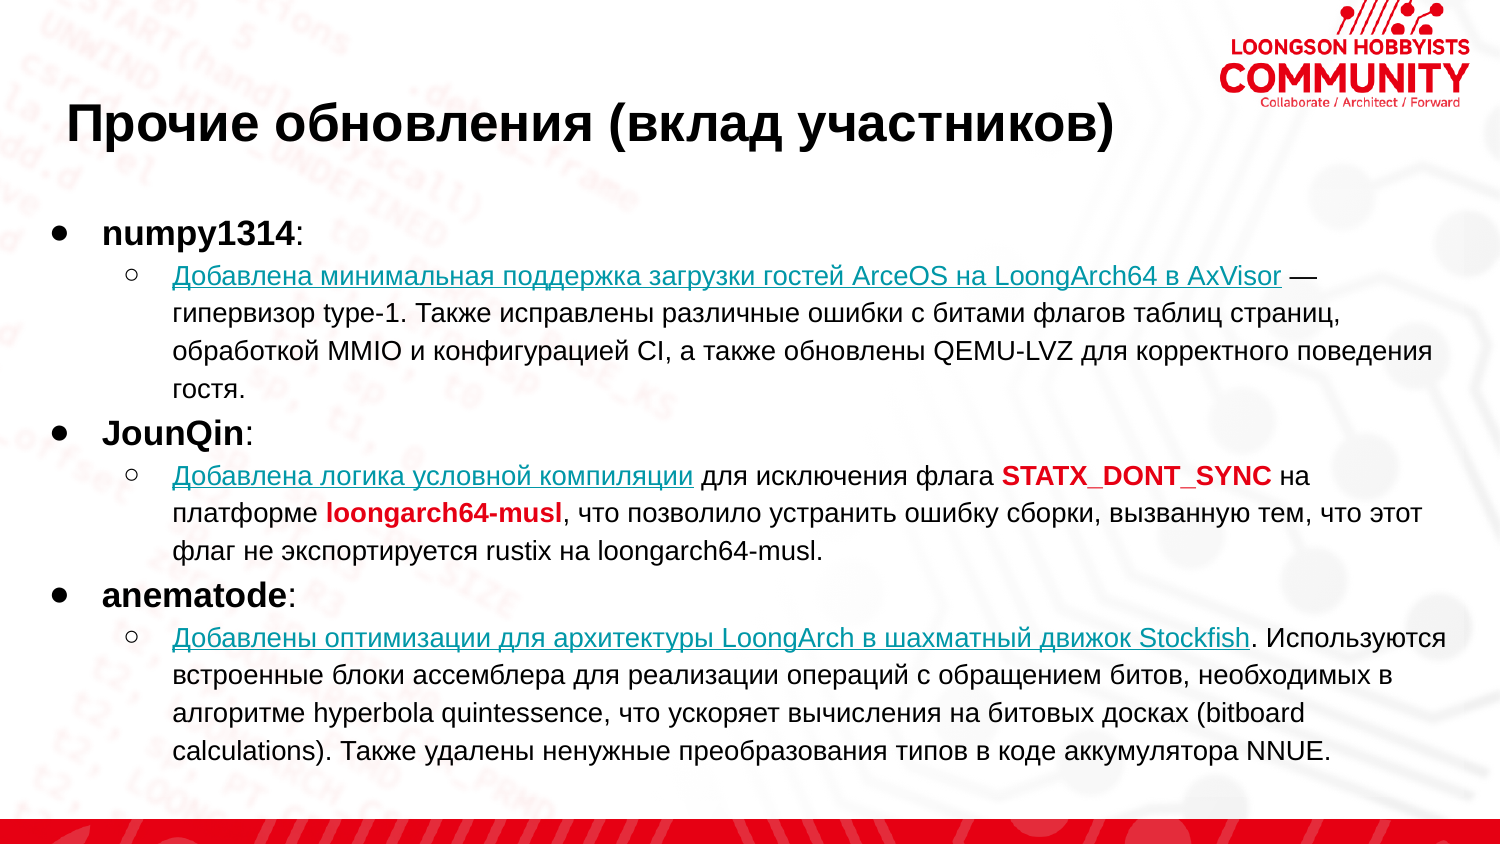

# Прочие обновления (вклад участников)
numpy1314:
Добавлена минимальная поддержка загрузки гостей ArceOS на LoongArch64 в AxVisor — гипервизор type-1. Также исправлены различные ошибки с битами флагов таблиц страниц, обработкой MMIO и конфигурацией CI, а также обновлены QEMU-LVZ для корректного поведения гостя.
JounQin:
Добавлена логика условной компиляции для исключения флага STATX_DONT_SYNC на платформе loongarch64-musl, что позволило устранить ошибку сборки, вызванную тем, что этот флаг не экспортируется rustix на loongarch64-musl.
anematode:
Добавлены оптимизации для архитектуры LoongArch в шахматный движок Stockfish. Используются встроенные блоки ассемблера для реализации операций с обращением битов, необходимых в алгоритме hyperbola quintessence, что ускоряет вычисления на битовых досках (bitboard calculations). Также удалены ненужные преобразования типов в коде аккумулятора NNUE.